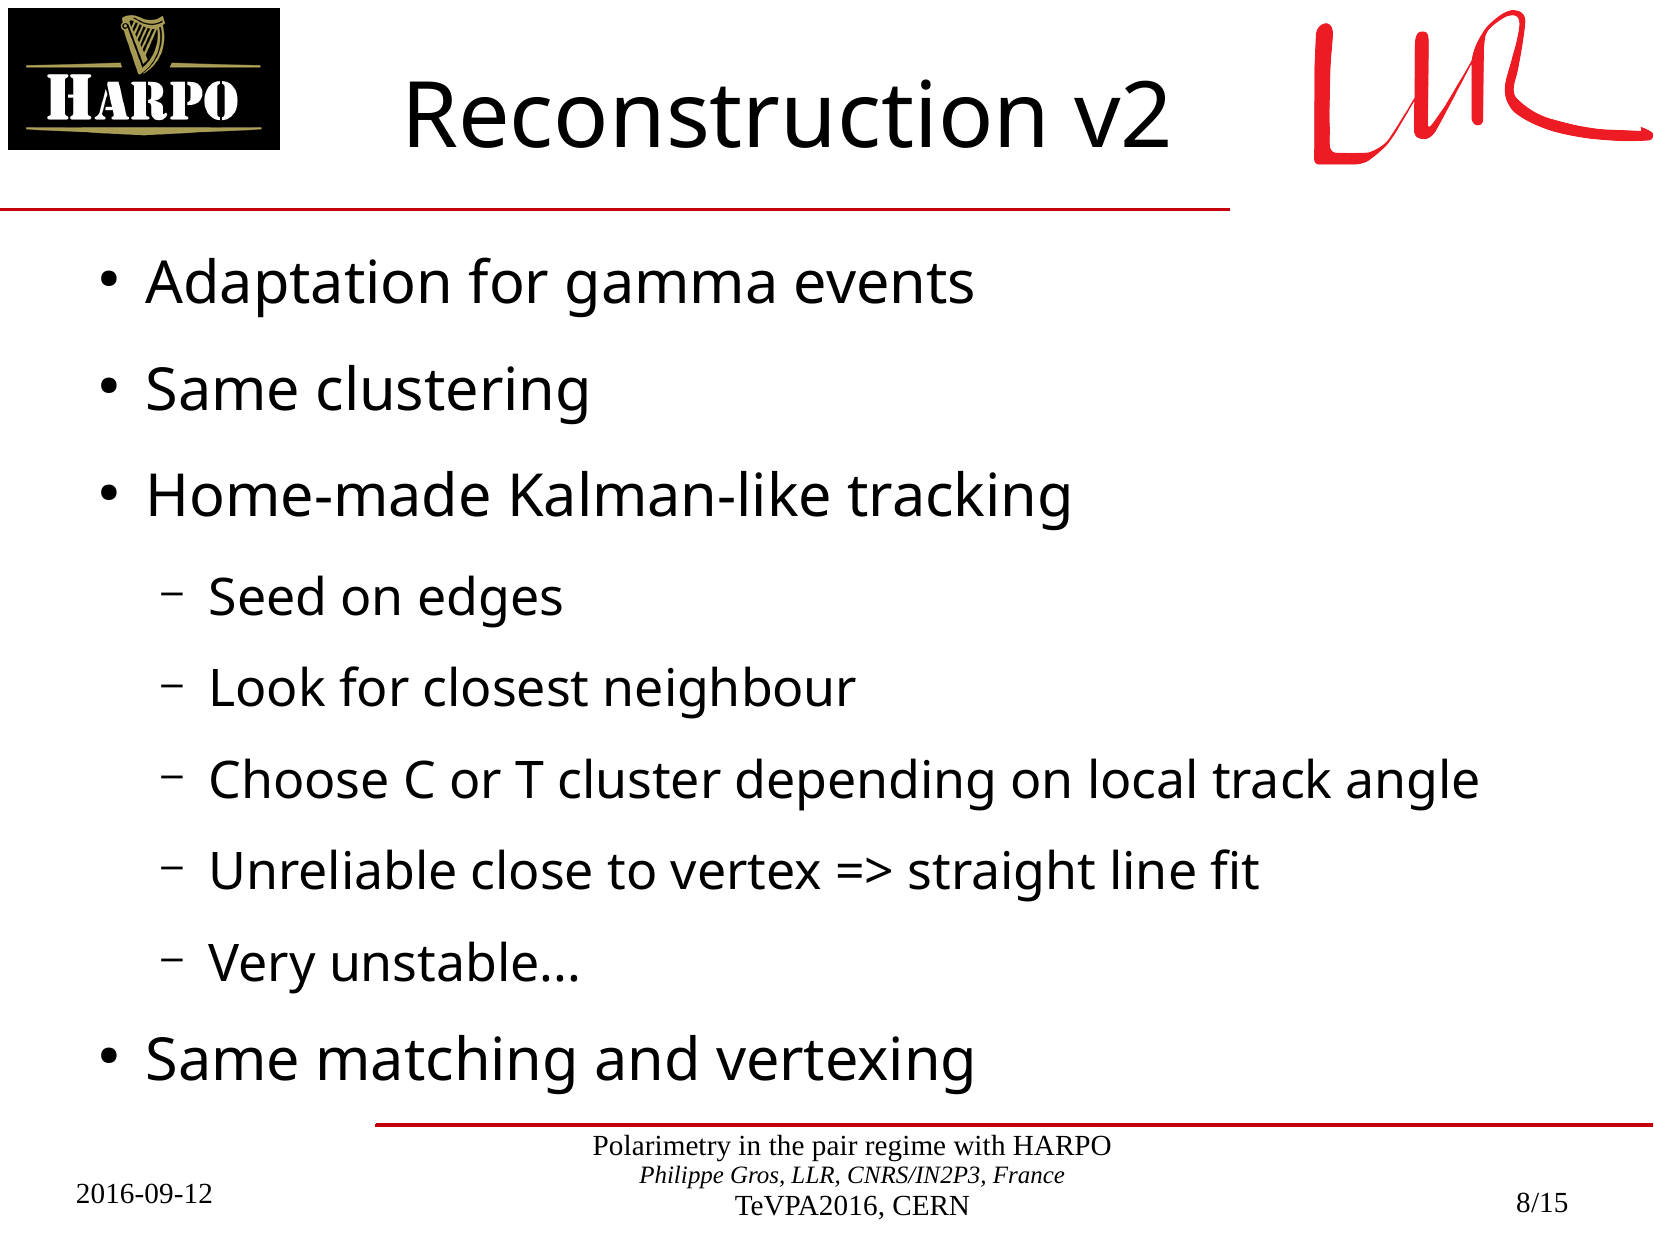

# Reconstruction v2
Adaptation for gamma events
Same clustering
Home-made Kalman-like tracking
Seed on edges
Look for closest neighbour
Choose C or T cluster depending on local track angle
Unreliable close to vertex => straight line fit
Very unstable...
Same matching and vertexing
2016-09-12
8